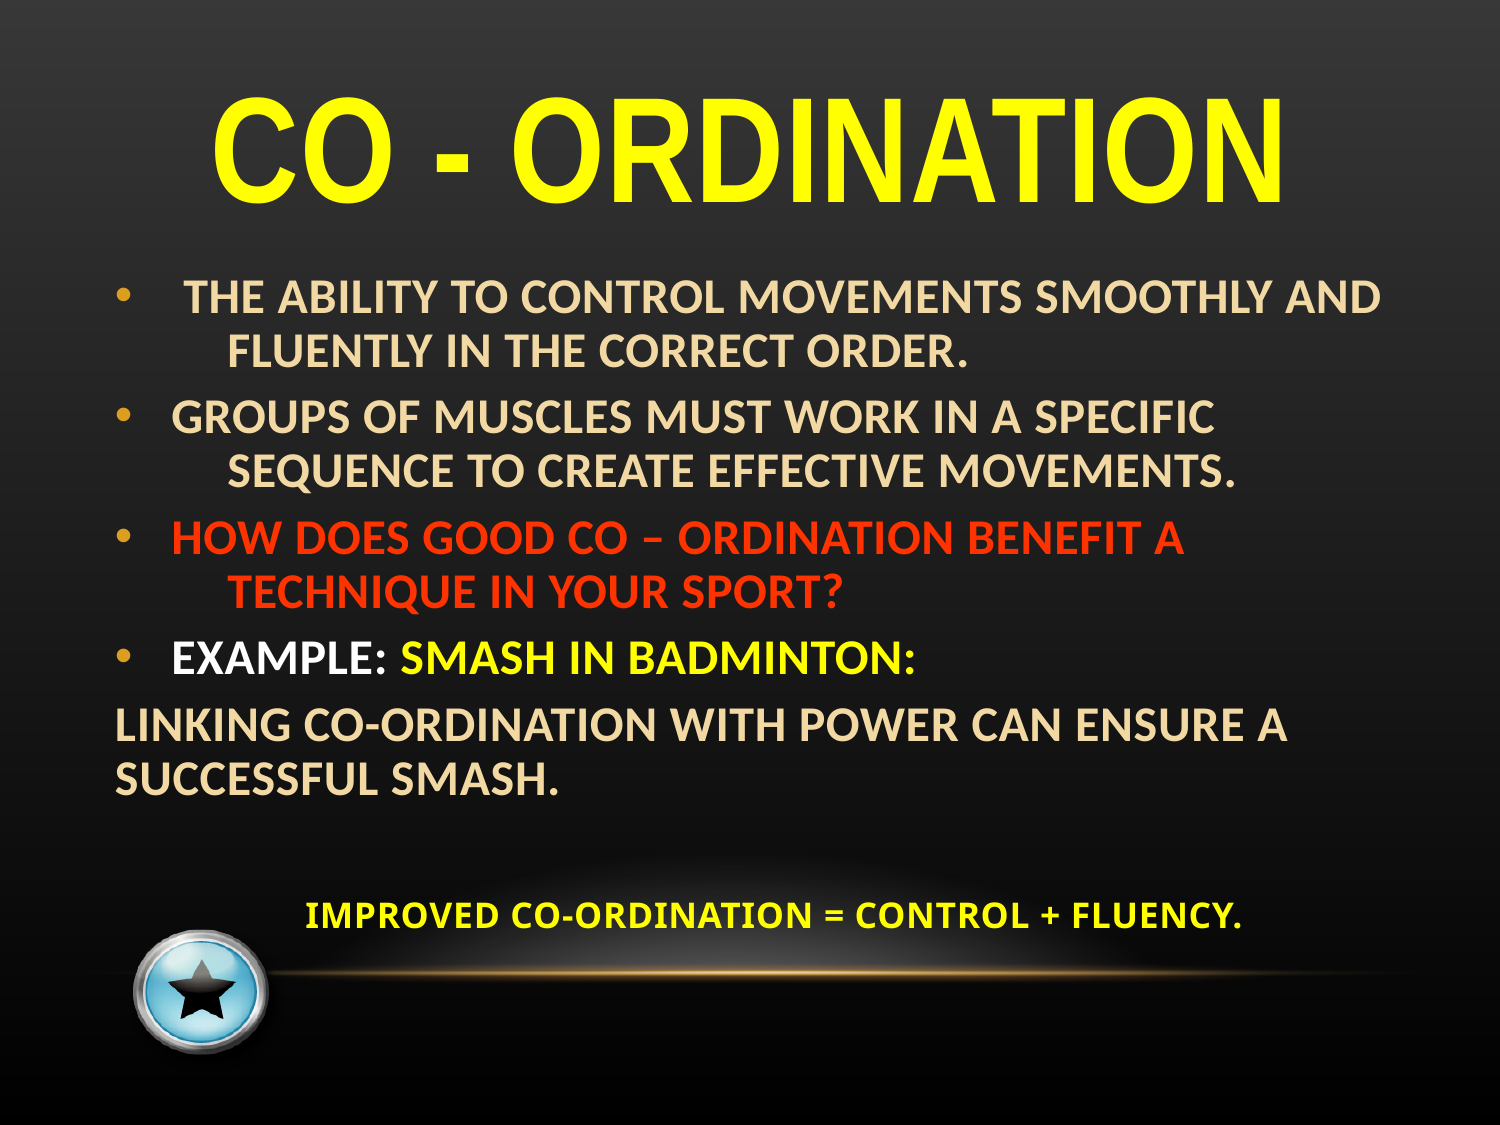

# CO - ORDINATION
 THE ABILITY TO CONTROL MOVEMENTS SMOOTHLY AND FLUENTLY IN THE CORRECT ORDER.
GROUPS OF MUSCLES MUST WORK IN A SPECIFIC SEQUENCE TO CREATE EFFECTIVE MOVEMENTS.
HOW DOES GOOD CO – ORDINATION BENEFIT A TECHNIQUE IN YOUR SPORT?
EXAMPLE: SMASH IN BADMINTON:
LINKING CO-ORDINATION WITH POWER CAN ENSURE A SUCCESSFUL SMASH.
 IMPROVED CO-ORDINATION = CONTROL + FLUENCY.